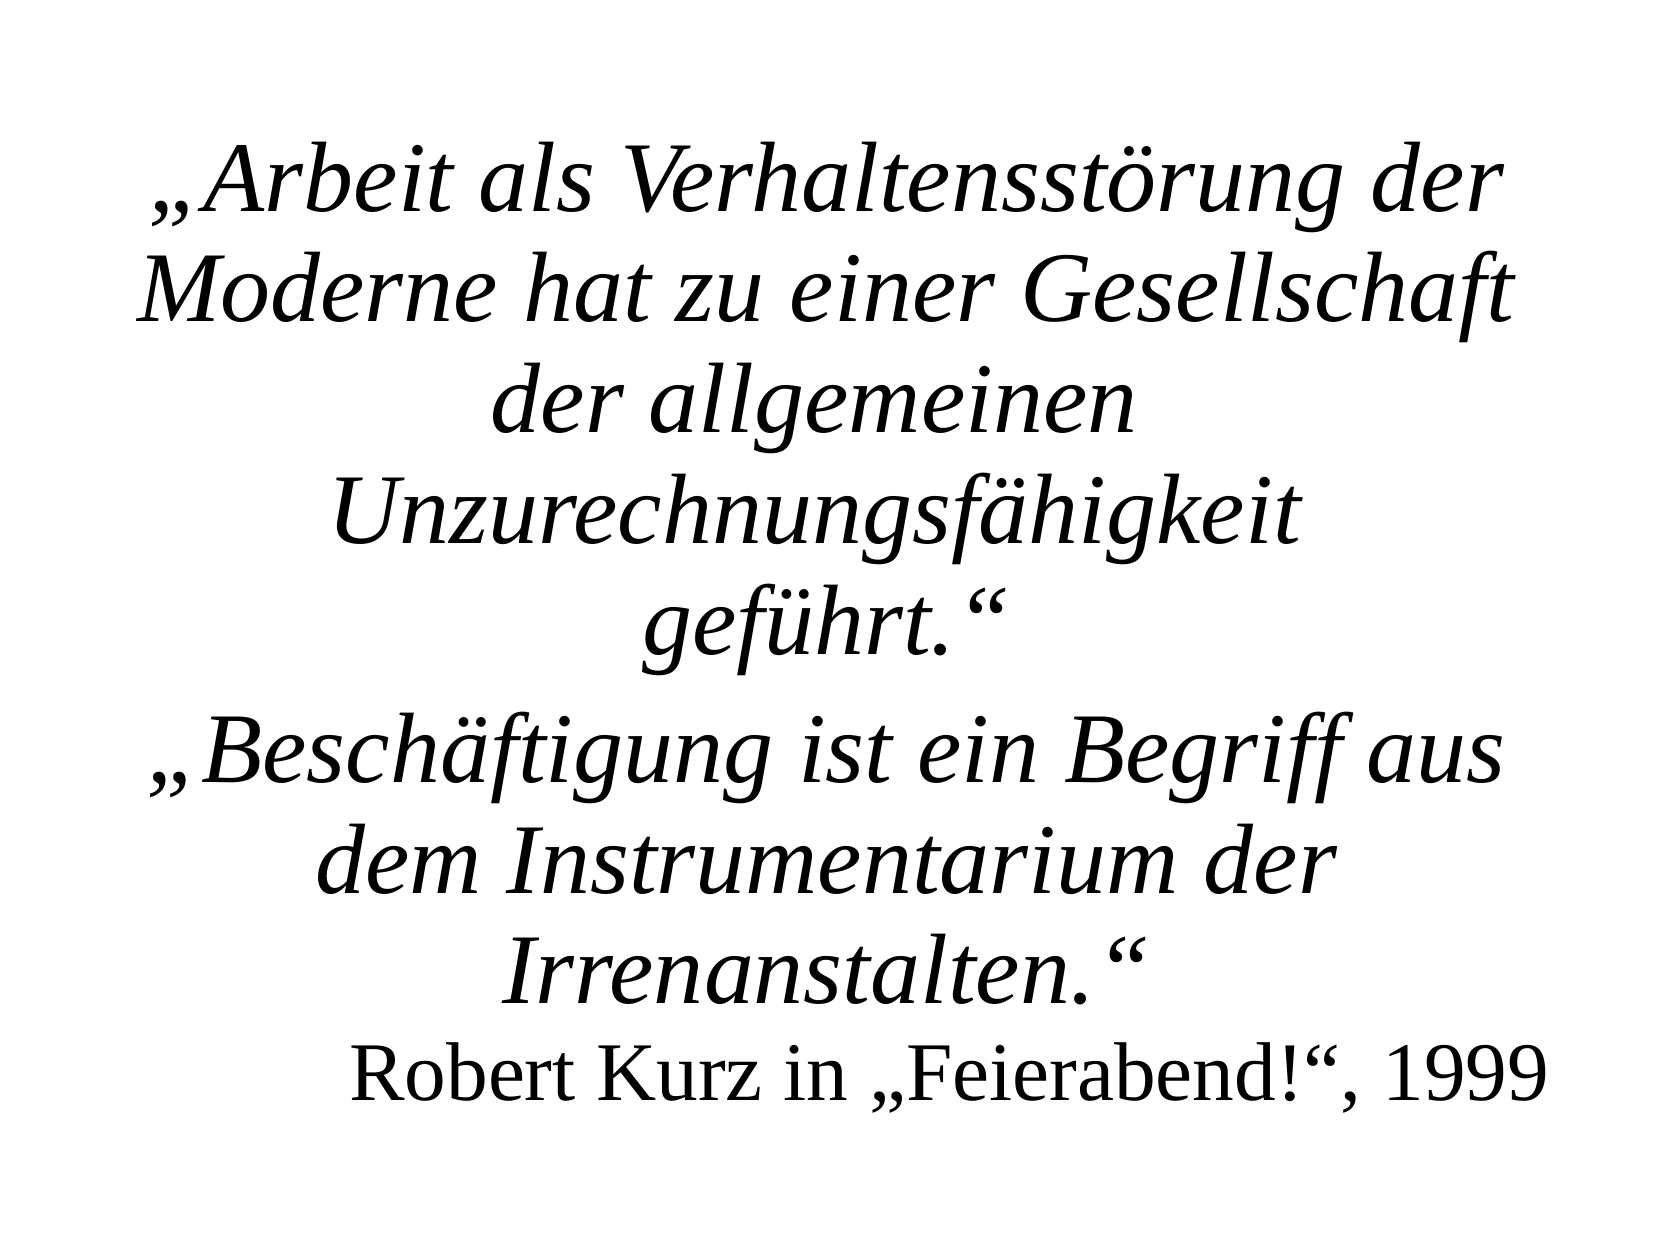

„Arbeit als Verhaltensstörung der Moderne hat zu einer Gesellschaft der allgemeinen
Unzurechnungsfähigkeit
geführt.“
„Beschäftigung ist ein Begriff aus dem Instrumentarium der Irrenanstalten.“
Robert Kurz in „Feierabend!“, 1999